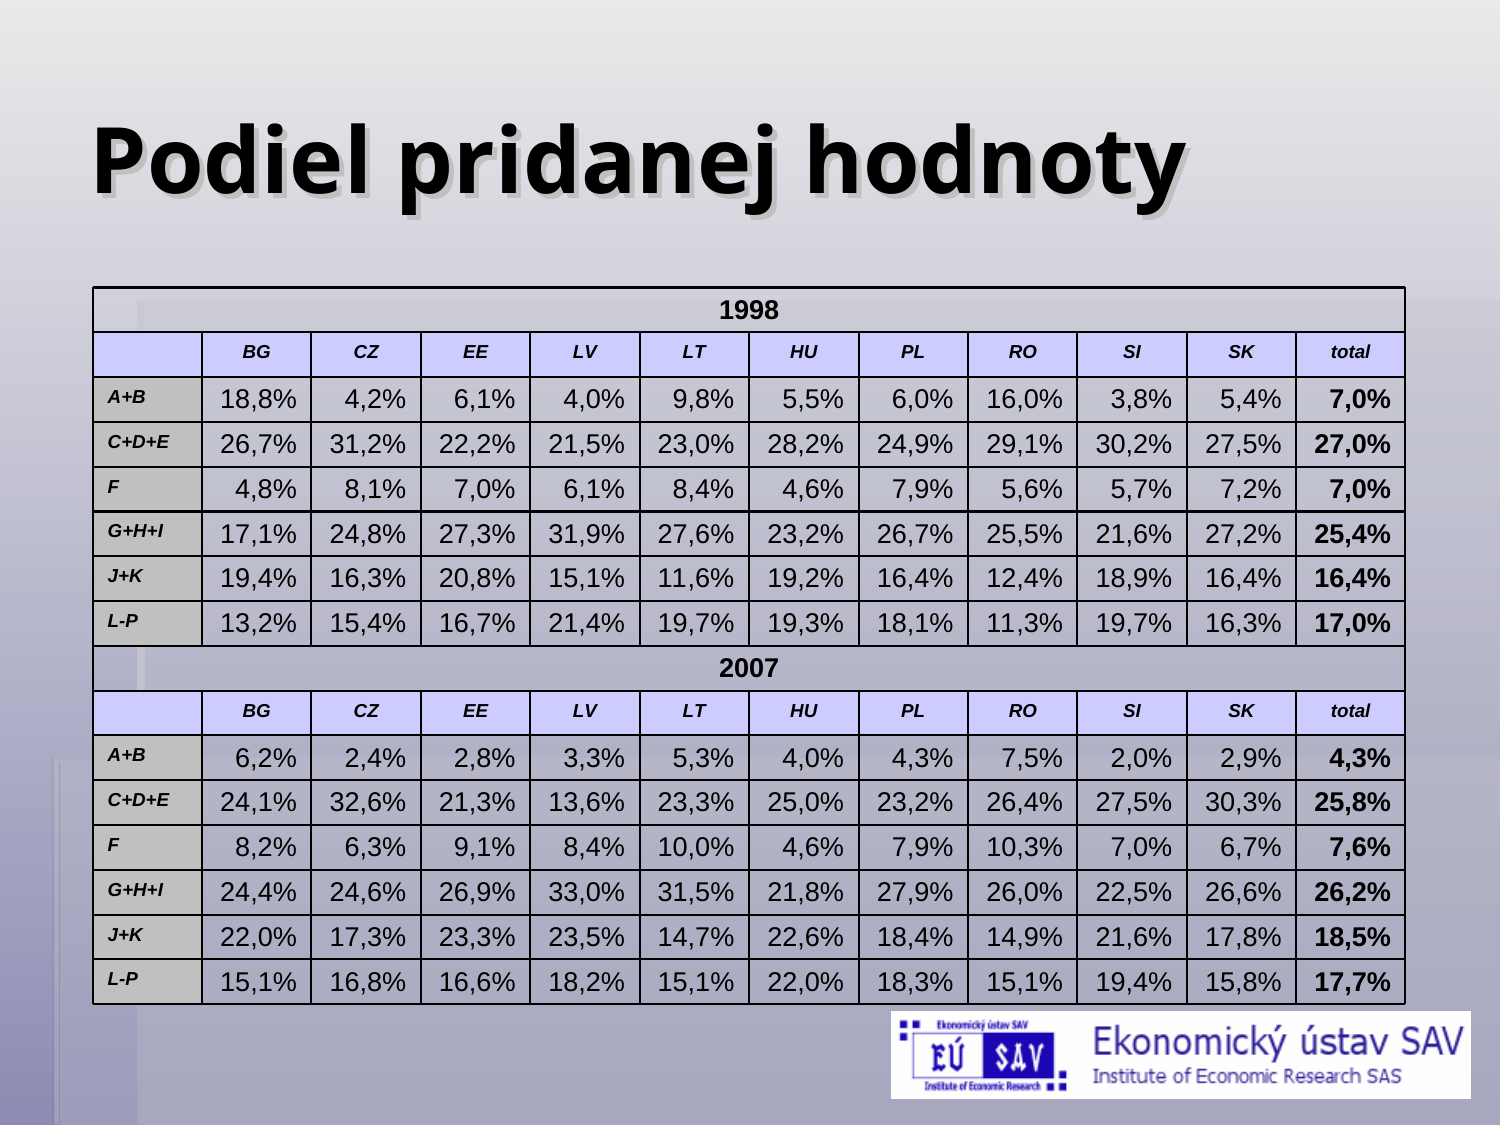

# Podiel pridanej hodnoty
1998
BG
CZ
EE
LV
LT
HU
PL
RO
SI
SK
total
A+B
18,8%
4,2%
6,1%
4,0%
9,8%
5,5%
6,0%
16,0%
3,8%
5,4%
7,0%
C+D+E
26,7%
31,2%
22,2%
21,5%
23,0%
28,2%
24,9%
29,1%
30,2%
27,5%
27,0%
F
4,8%
8,1%
7,0%
6,1%
8,4%
4,6%
7,9%
5,6%
5,7%
7,2%
7,0%
G+H+I
17,1%
24,8%
27,3%
31,9%
27,6%
23,2%
26,7%
25,5%
21,6%
27,2%
25,4%
J+K
19,4%
16,3%
20,8%
15,1%
11,6%
19,2%
16,4%
12,4%
18,9%
16,4%
16,4%
L-P
13,2%
15,4%
16,7%
21,4%
19,7%
19,3%
18,1%
11,3%
19,7%
16,3%
17,0%
2007
BG
CZ
EE
LV
LT
HU
PL
RO
SI
SK
total
A+B
6,2%
2,4%
2,8%
3,3%
5,3%
4,0%
4,3%
7,5%
2,0%
2,9%
4,3%
C+D+E
24,1%
32,6%
21,3%
13,6%
23,3%
25,0%
23,2%
26,4%
27,5%
30,3%
25,8%
F
8,2%
6,3%
9,1%
8,4%
10,0%
4,6%
7,9%
10,3%
7,0%
6,7%
7,6%
G+H+I
24,4%
24,6%
26,9%
33,0%
31,5%
21,8%
27,9%
26,0%
22,5%
26,6%
26,2%
J+K
22,0%
17,3%
23,3%
23,5%
14,7%
22,6%
18,4%
14,9%
21,6%
17,8%
18,5%
L-P
15,1%
16,8%
16,6%
18,2%
15,1%
22,0%
18,3%
15,1%
19,4%
15,8%
17,7%